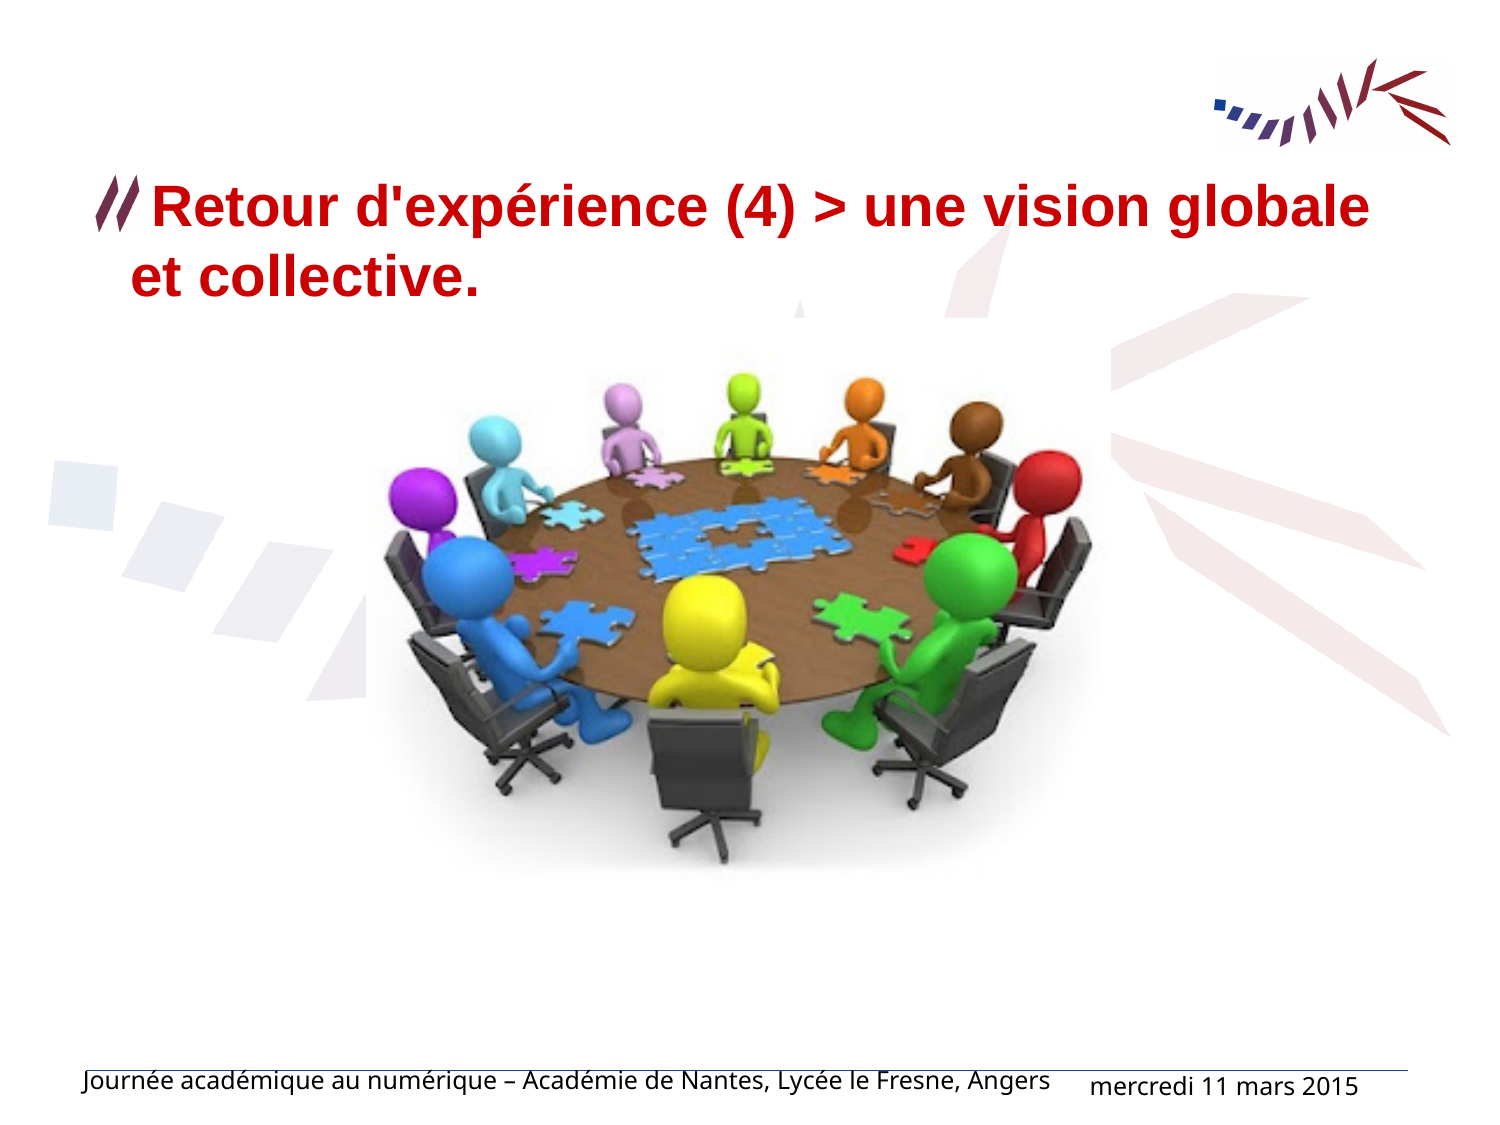

# Retour d'expérience (4) > une vision globale et collective.
Journée académique au numérique – Académie de Nantes, Lycée le Fresne, Angers
mercredi 11 mars 2015